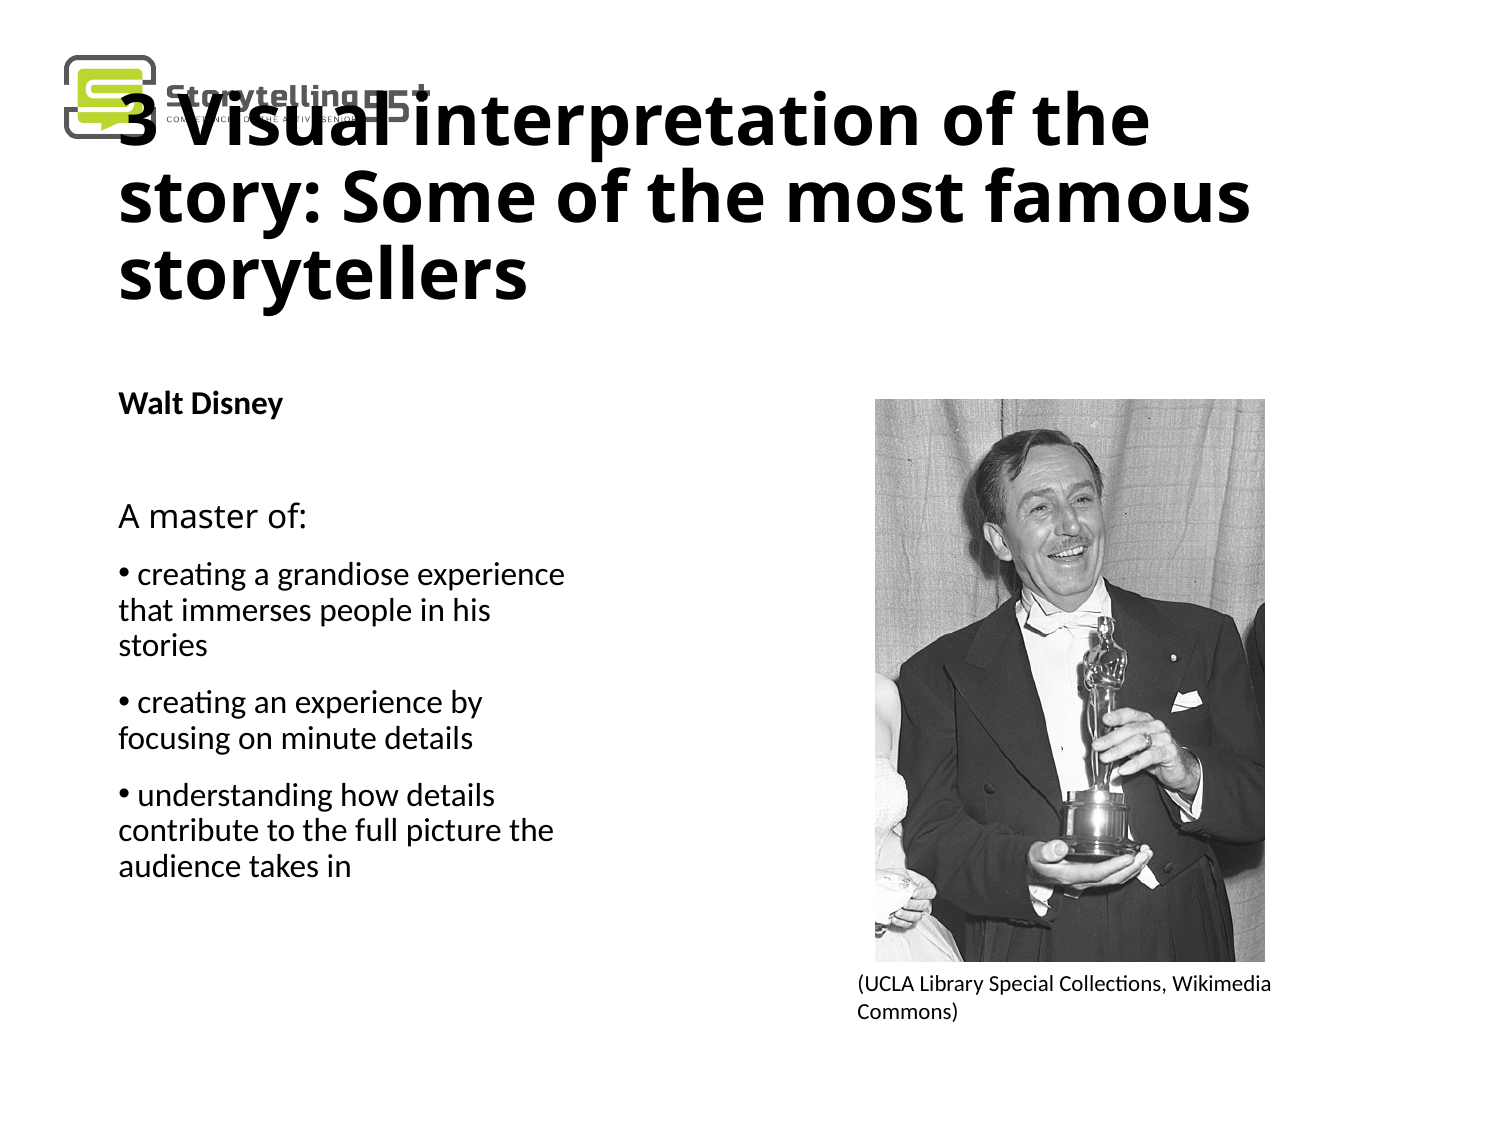

# 3 Visual interpretation of the story: Some of the most famous storytellers
Walt Disney
A master of:
 creating a grandiose experience that immerses people in his stories
 creating an experience by focusing on minute details
 understanding how details contribute to the full picture the audience takes in
(UCLA Library Special Collections, Wikimedia Commons)